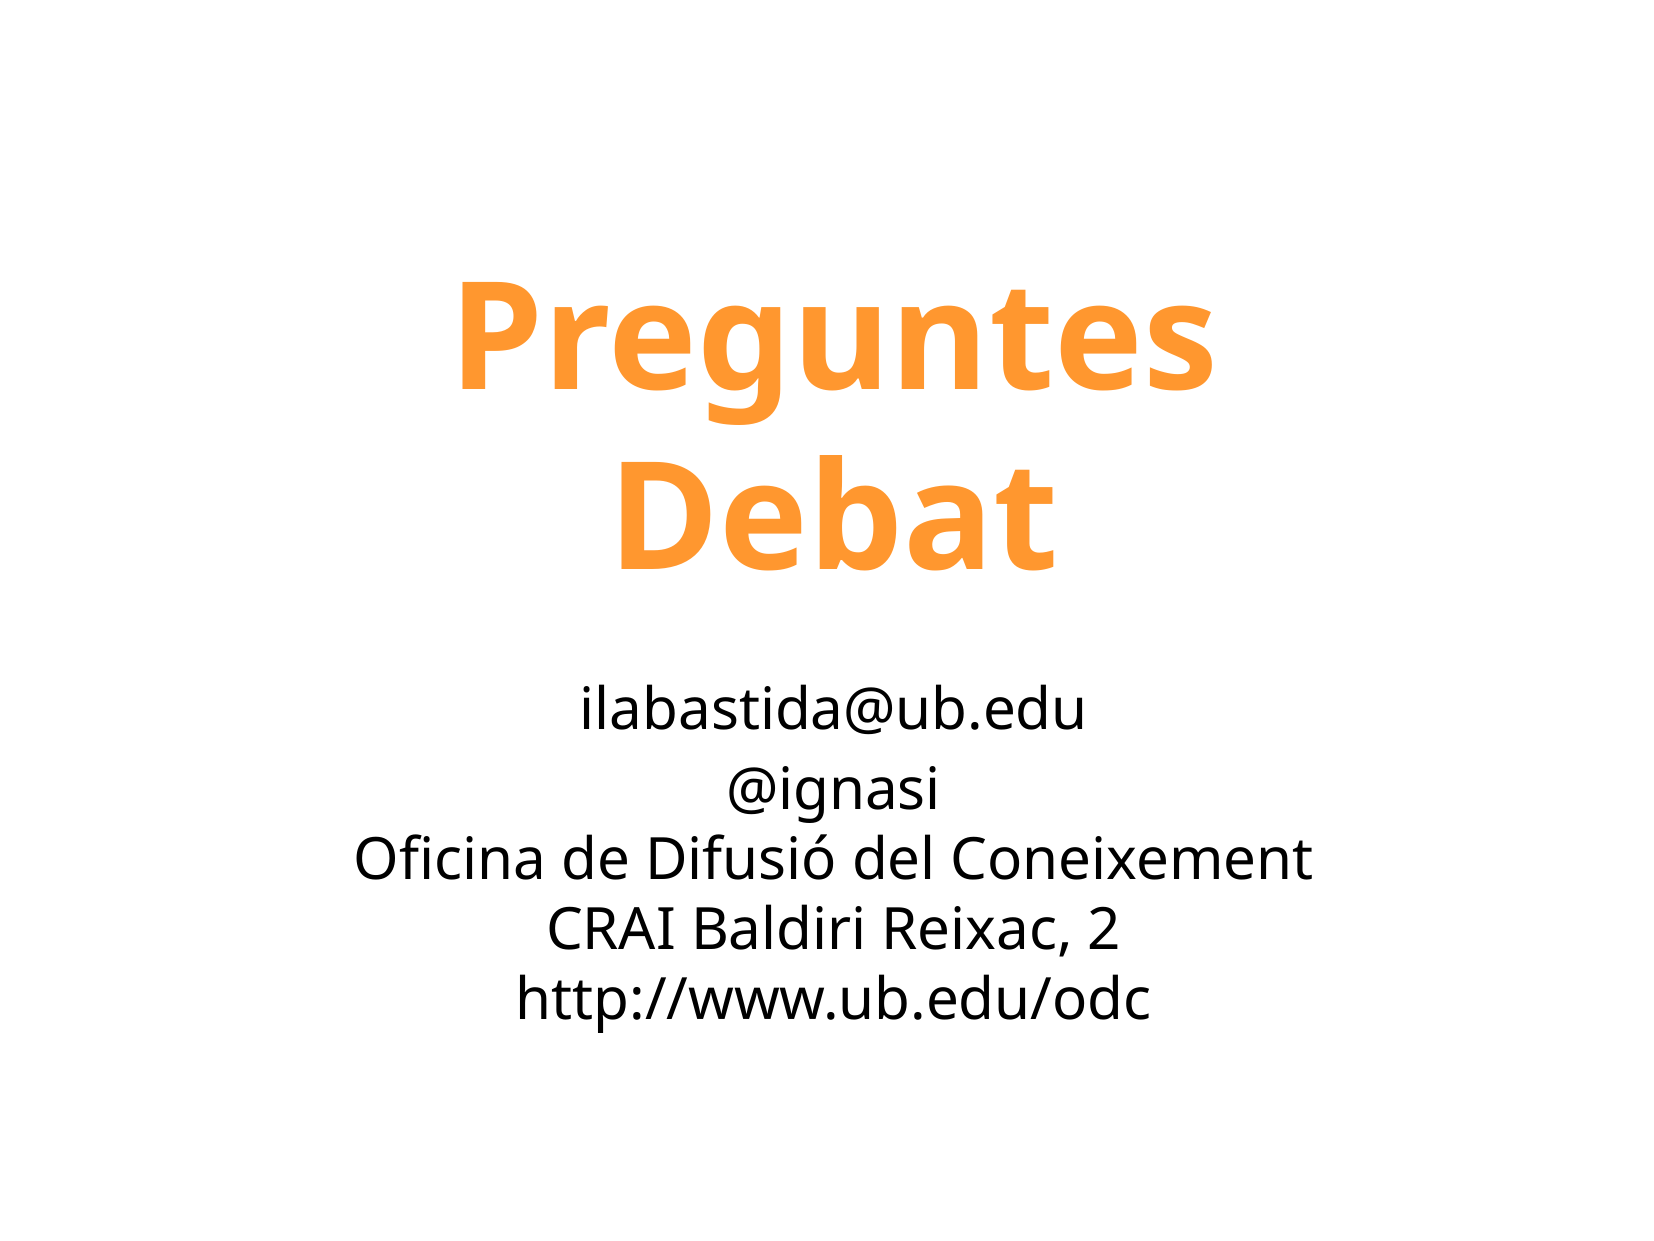

# Preguntes Debat
ilabastida@ub.edu
@ignasi
Oficina de Difusió del Coneixement
CRAI Baldiri Reixac, 2
http://www.ub.edu/odc